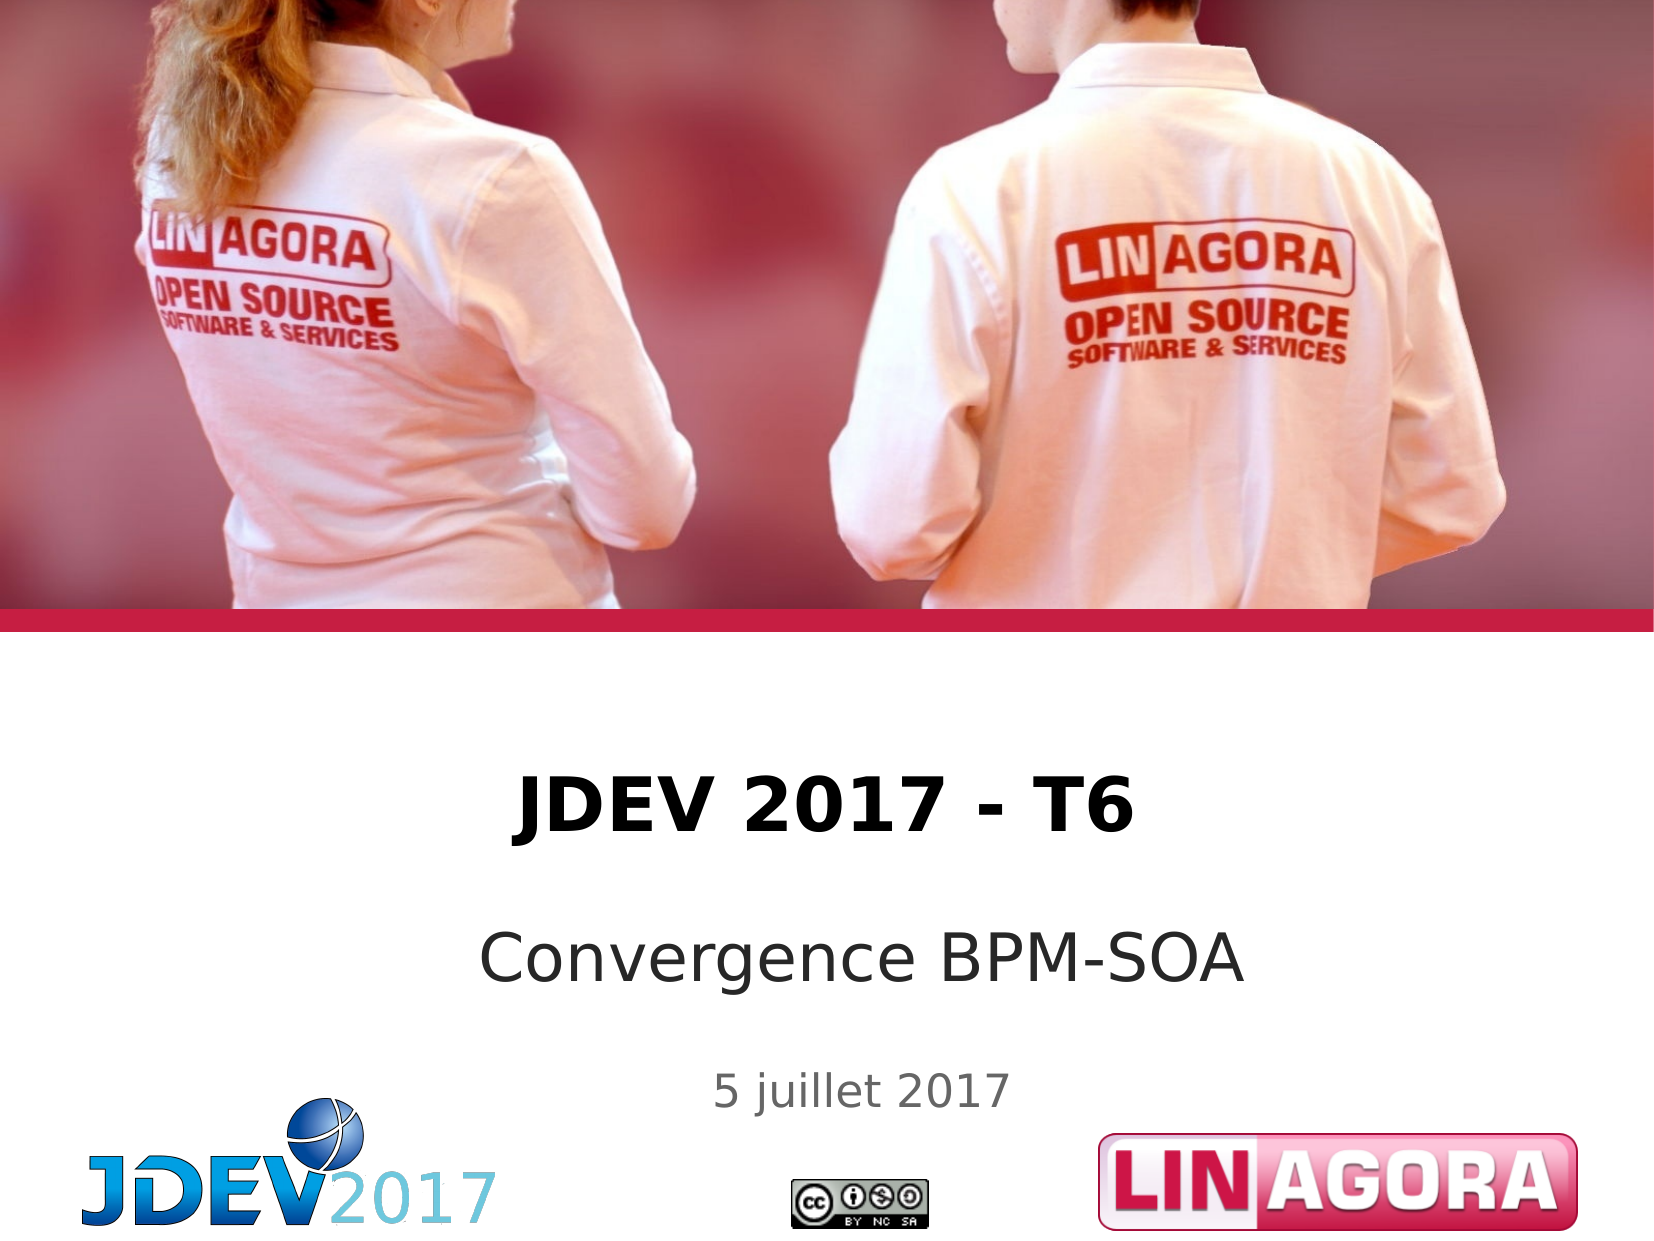

# JDEV 2017 - T6
Convergence BPM-SOA
5 juillet 2017